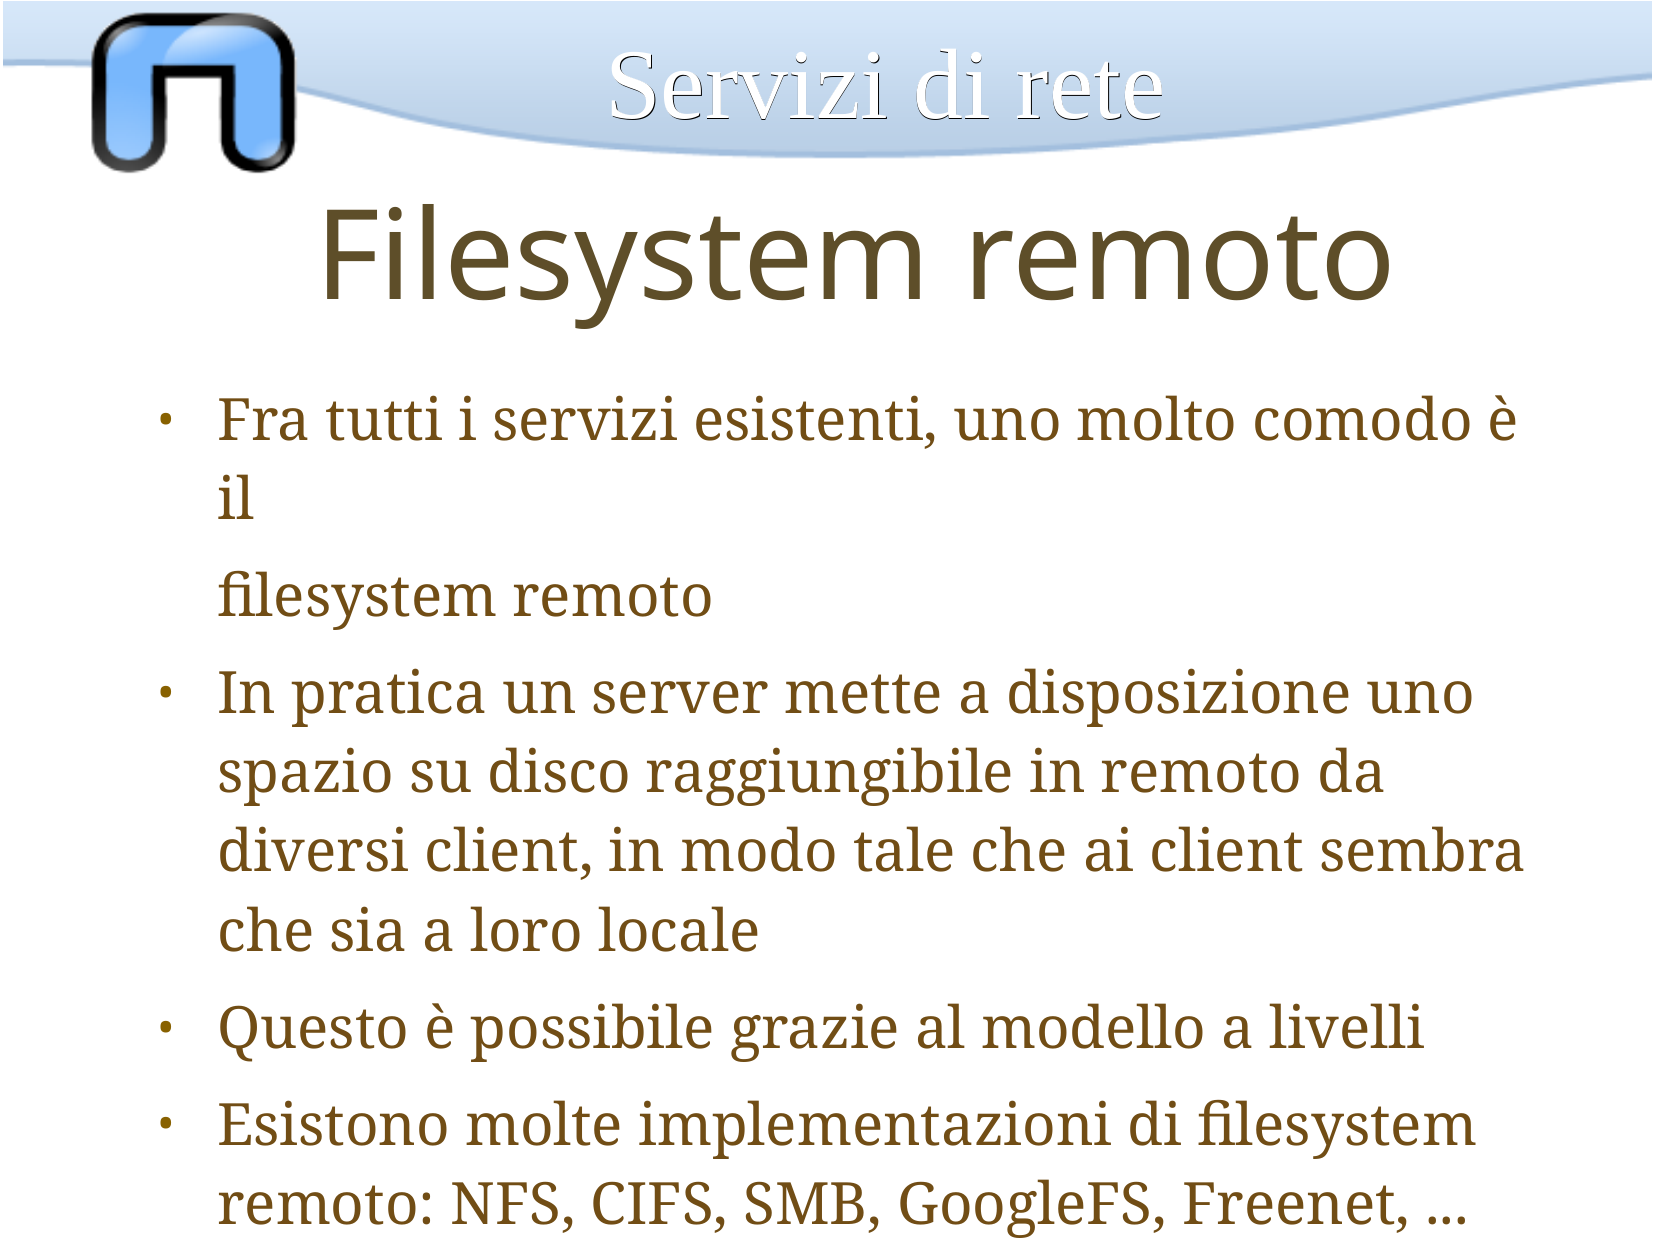

Servizi di rete
Filesystem remoto
# Fra tutti i servizi esistenti, uno molto comodo è il
filesystem remoto
In pratica un server mette a disposizione uno spazio su disco raggiungibile in remoto da diversi client, in modo tale che ai client sembra che sia a loro locale
Questo è possibile grazie al modello a livelli
Esistono molte implementazioni di filesystem remoto: NFS, CIFS, SMB, GoogleFS, Freenet, ...